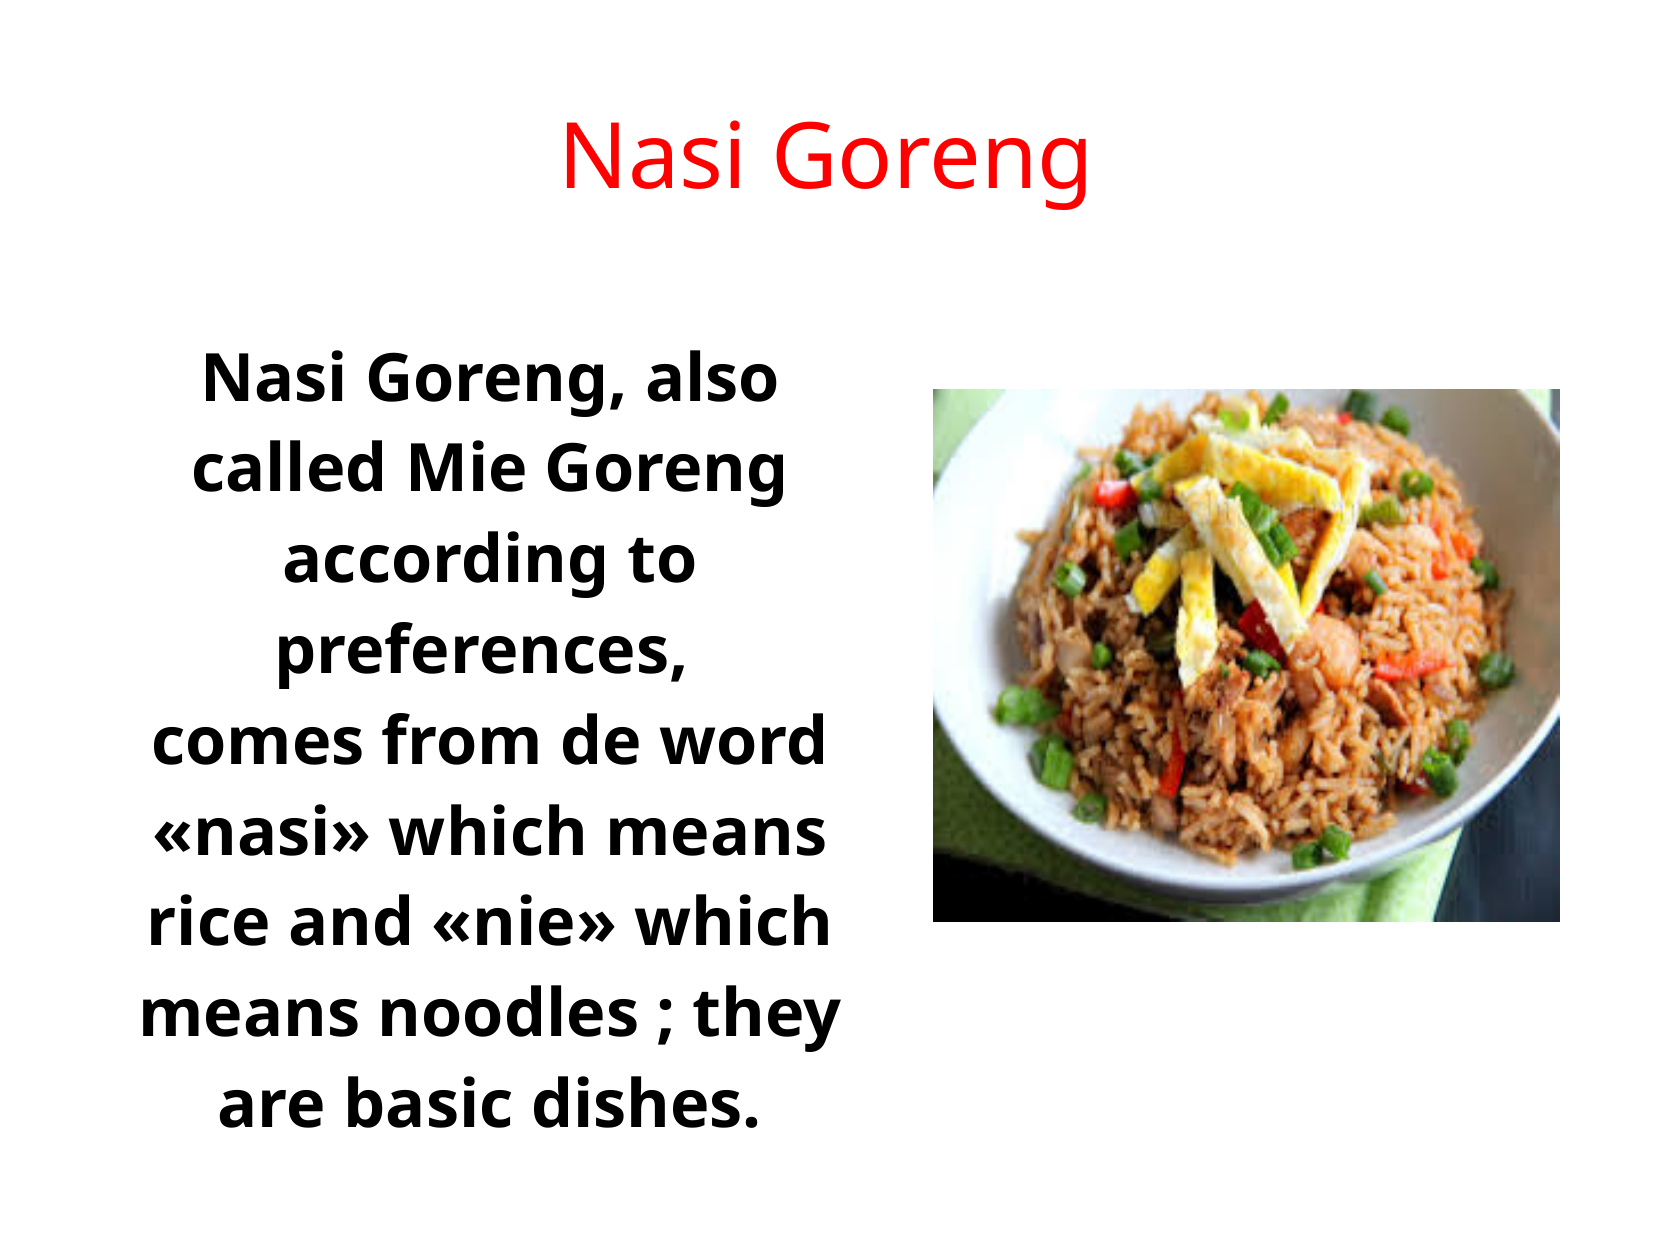

# Nasi Goreng
Nasi Goreng, also called Mie Goreng according to preferences,
comes from de word «nasi» which means rice and «nie» which means noodles ; they are basic dishes.